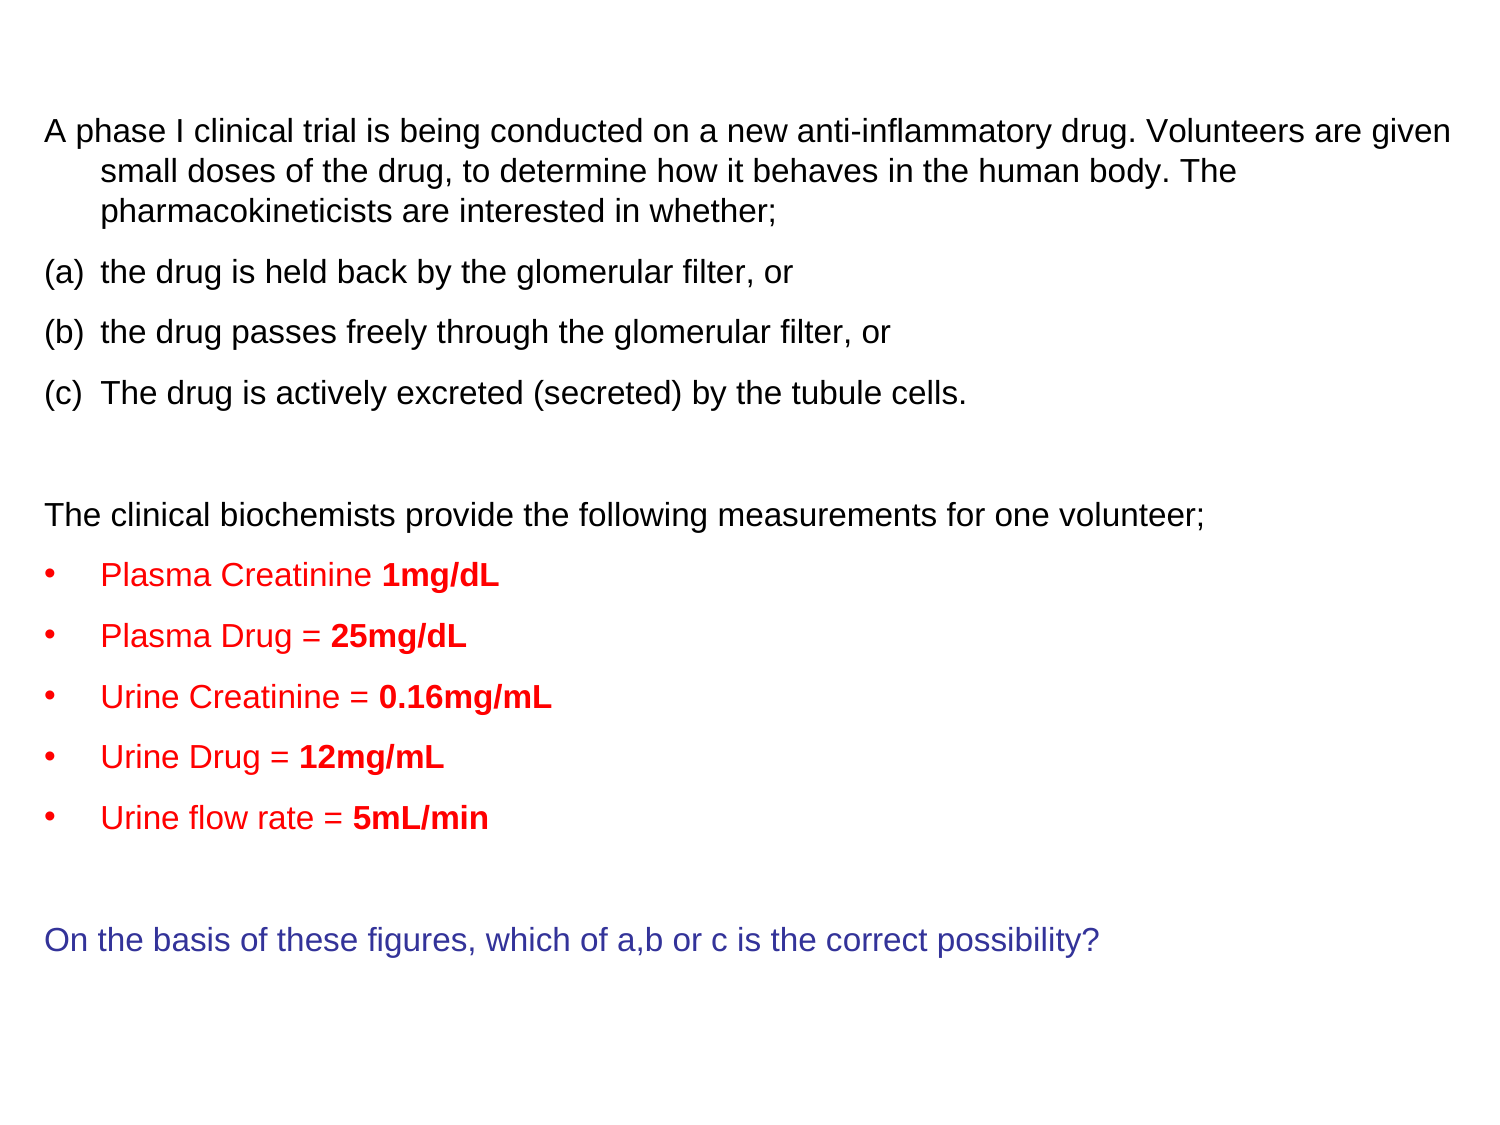

A phase I clinical trial is being conducted on a new anti-inflammatory drug. Volunteers are given small doses of the drug, to determine how it behaves in the human body. The pharmacokineticists are interested in whether;
the drug is held back by the glomerular filter, or
the drug passes freely through the glomerular filter, or
The drug is actively excreted (secreted) by the tubule cells.
The clinical biochemists provide the following measurements for one volunteer;
Plasma Creatinine 1mg/dL
Plasma Drug = 25mg/dL
Urine Creatinine = 0.16mg/mL
Urine Drug = 12mg/mL
Urine flow rate = 5mL/min
On the basis of these figures, which of a,b or c is the correct possibility?